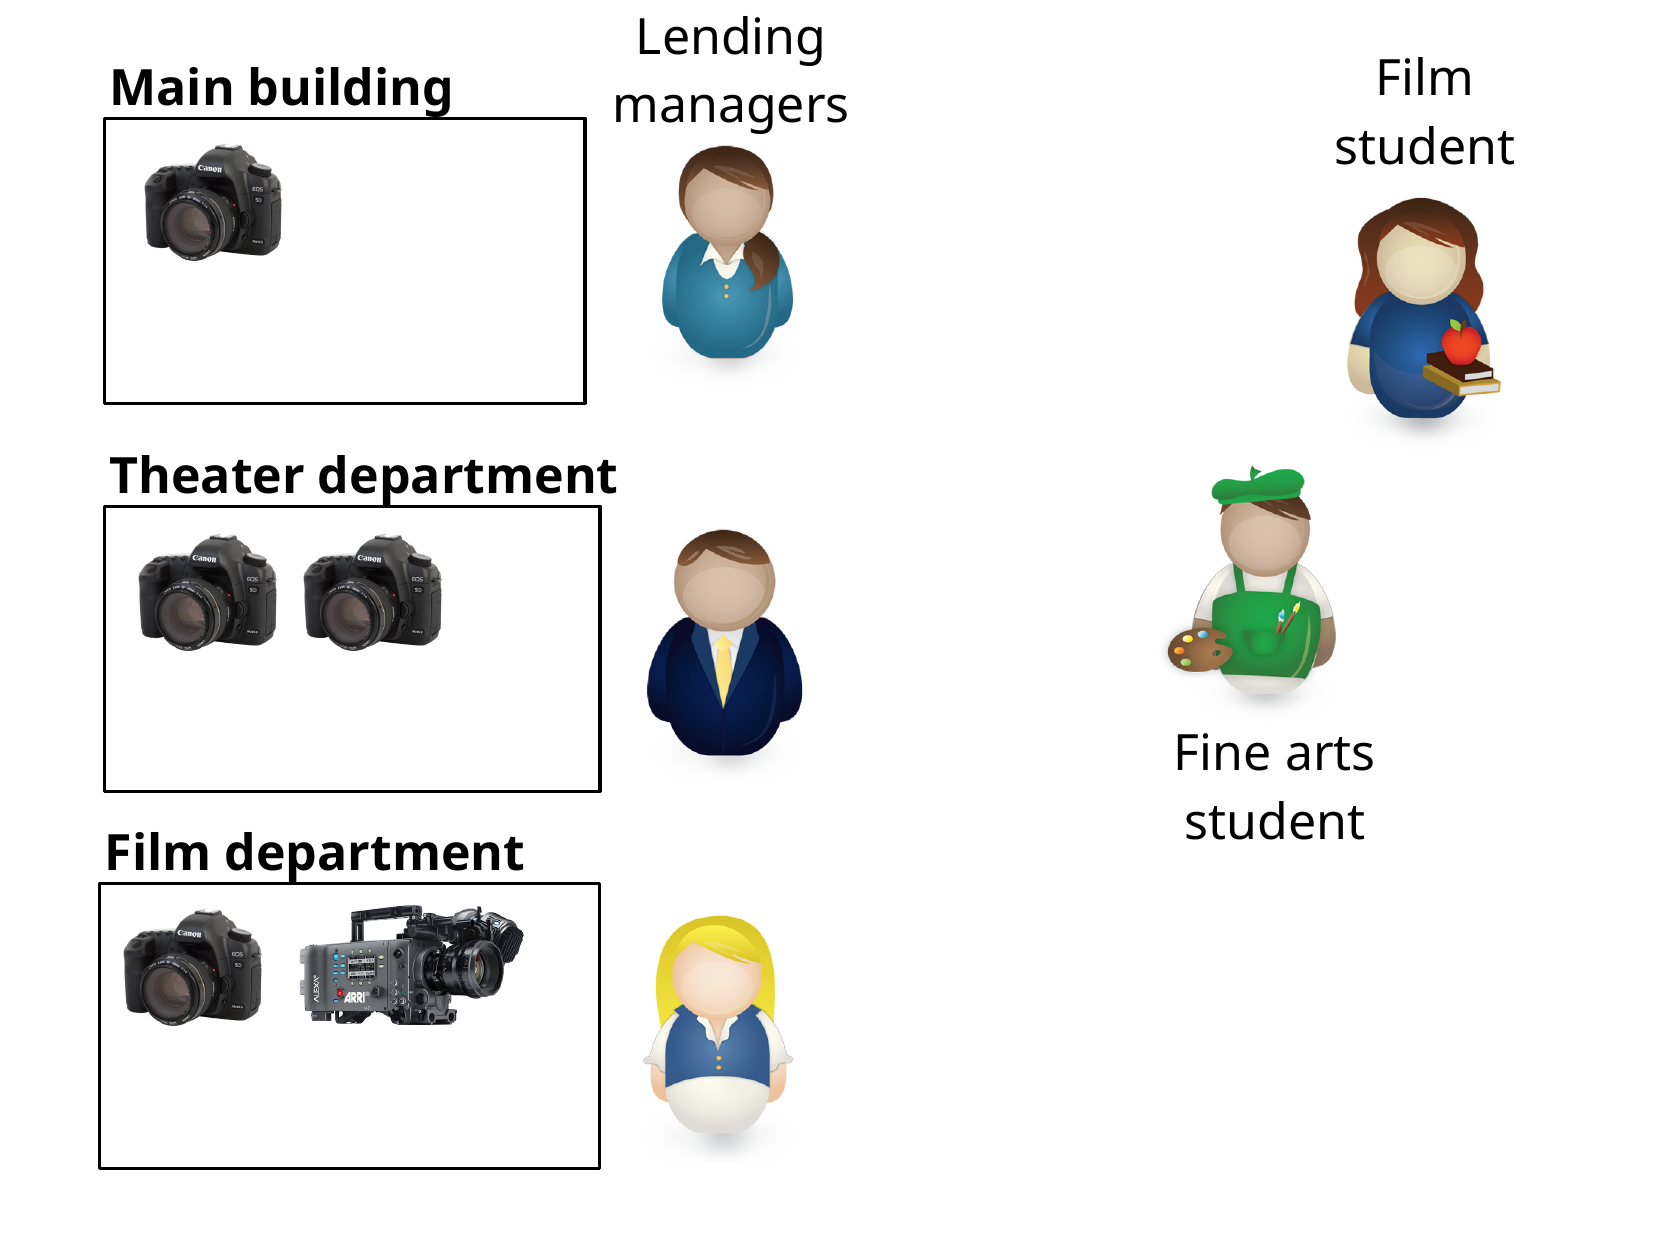

Lending
managers
Film student
Main building
Theater department
Fine arts
student
Film department